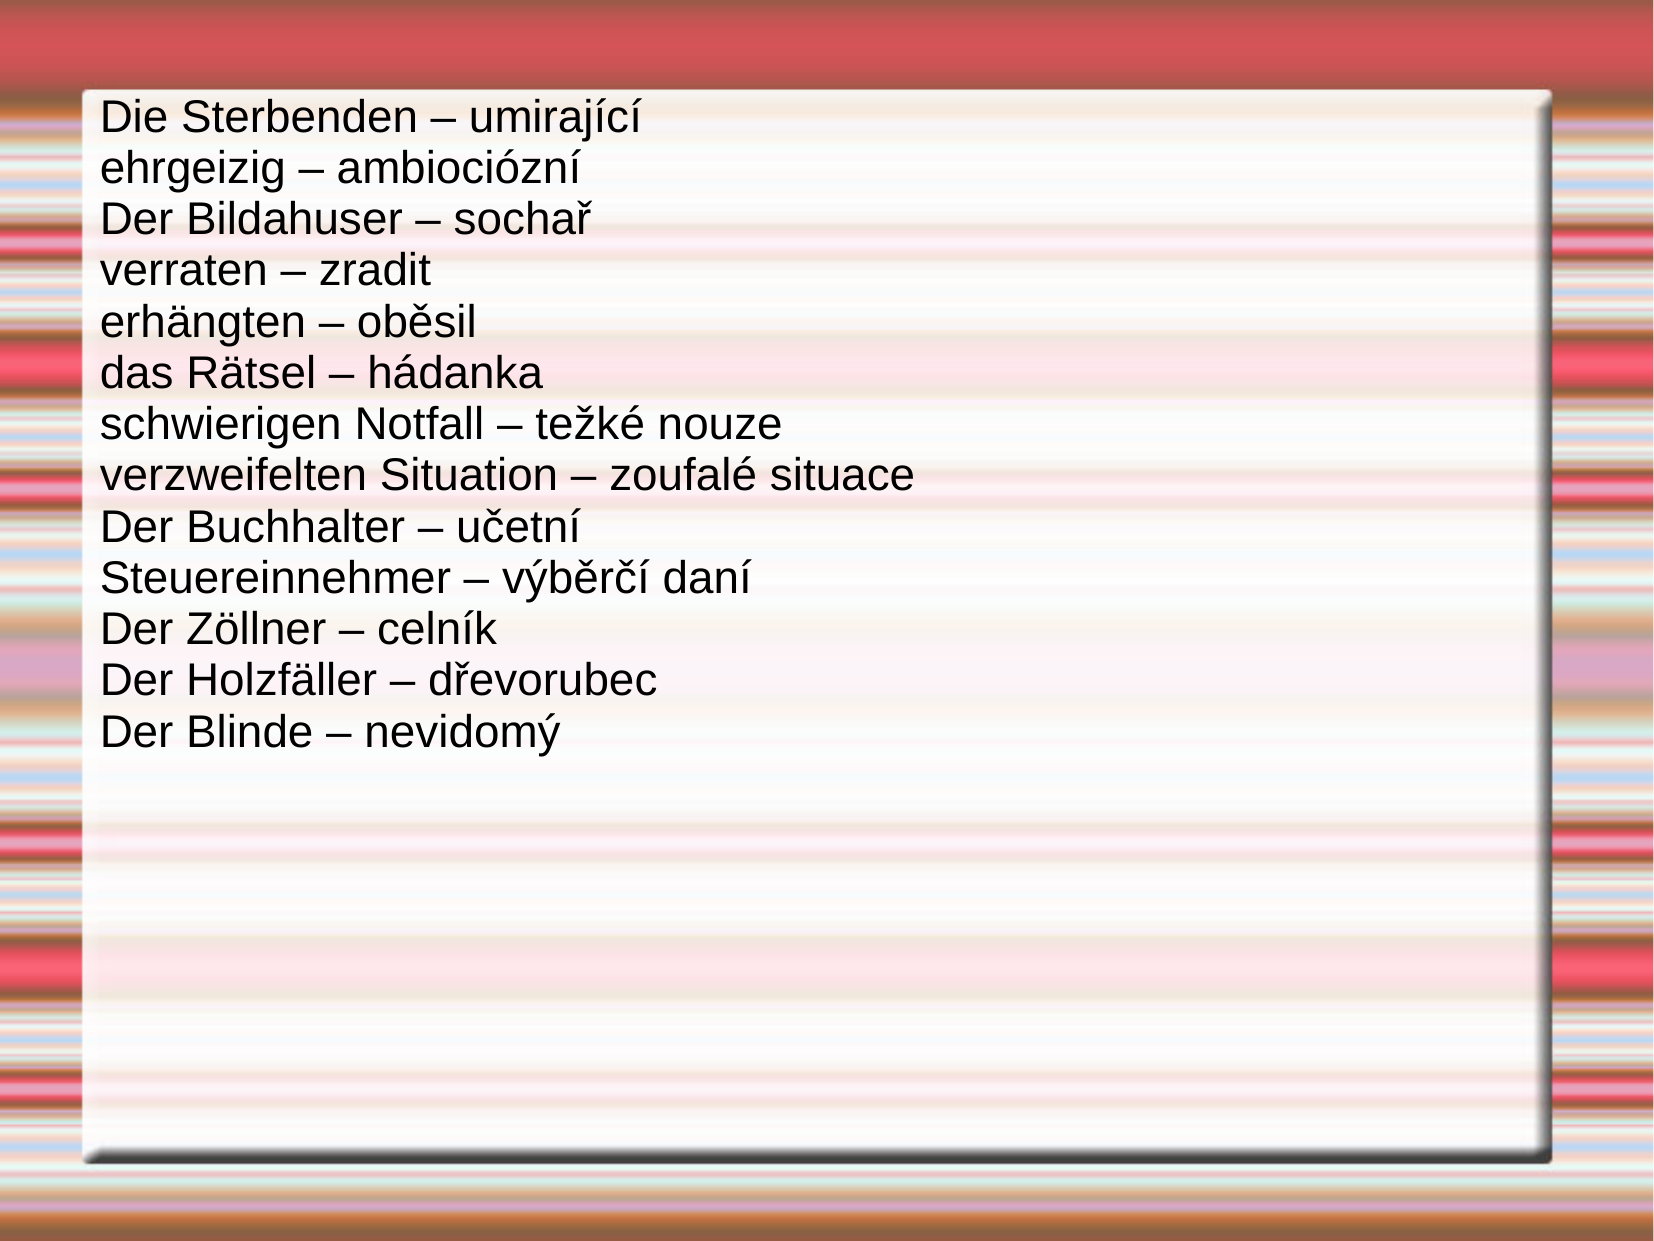

# Die Sterbenden – umirající
ehrgeizig – ambiociózní
Der Bildahuser – sochař
verraten – zradit
erhängten – oběsil
das Rätsel – hádanka
schwierigen Notfall – težké nouze
verzweifelten Situation – zoufalé situace
Der Buchhalter – učetní
Steuereinnehmer – výběrčí daní
Der Zöllner – celník
Der Holzfäller – dřevorubec
Der Blinde – nevidomý